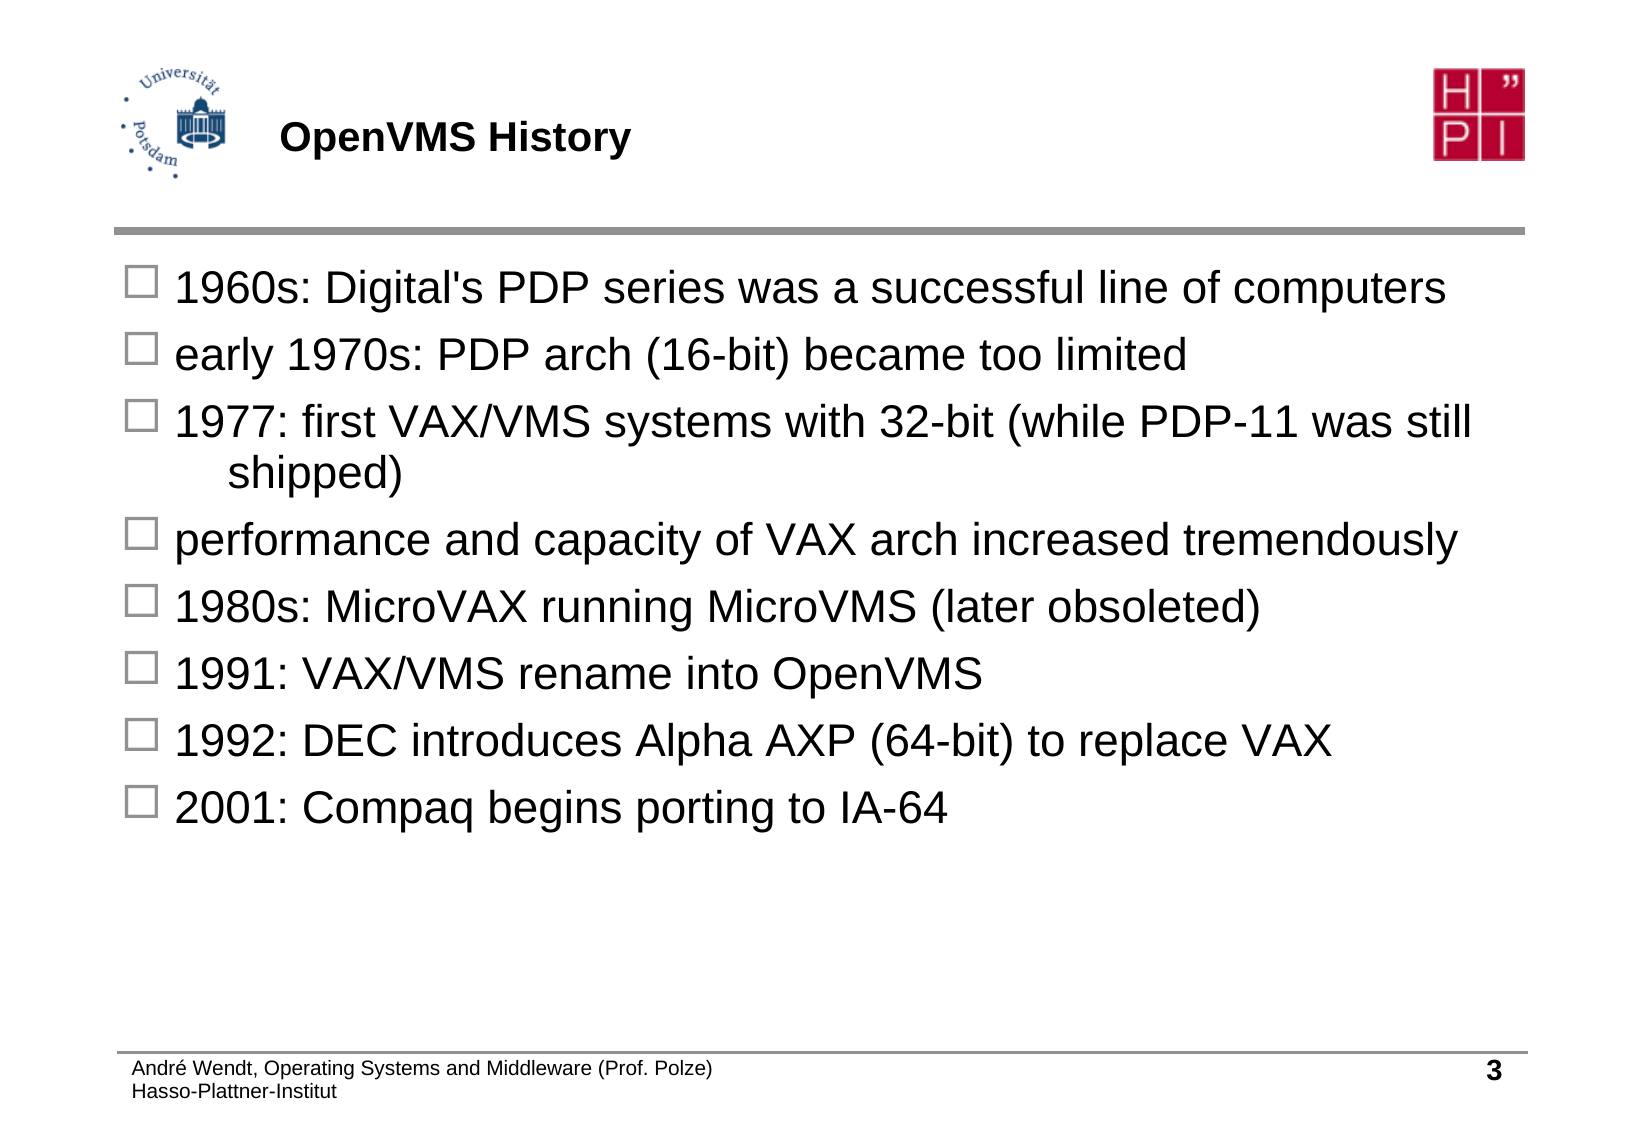

# OpenVMS History
1960s: Digital's PDP series was a successful line of computers
early 1970s: PDP arch (16-bit) became too limited
1977: first VAX/VMS systems with 32-bit (while PDP-11 was still shipped)
performance and capacity of VAX arch increased tremendously
1980s: MicroVAX running MicroVMS (later obsoleted)
1991: VAX/VMS rename into OpenVMS
1992: DEC introduces Alpha AXP (64-bit) to replace VAX
2001: Compaq begins porting to IA-64